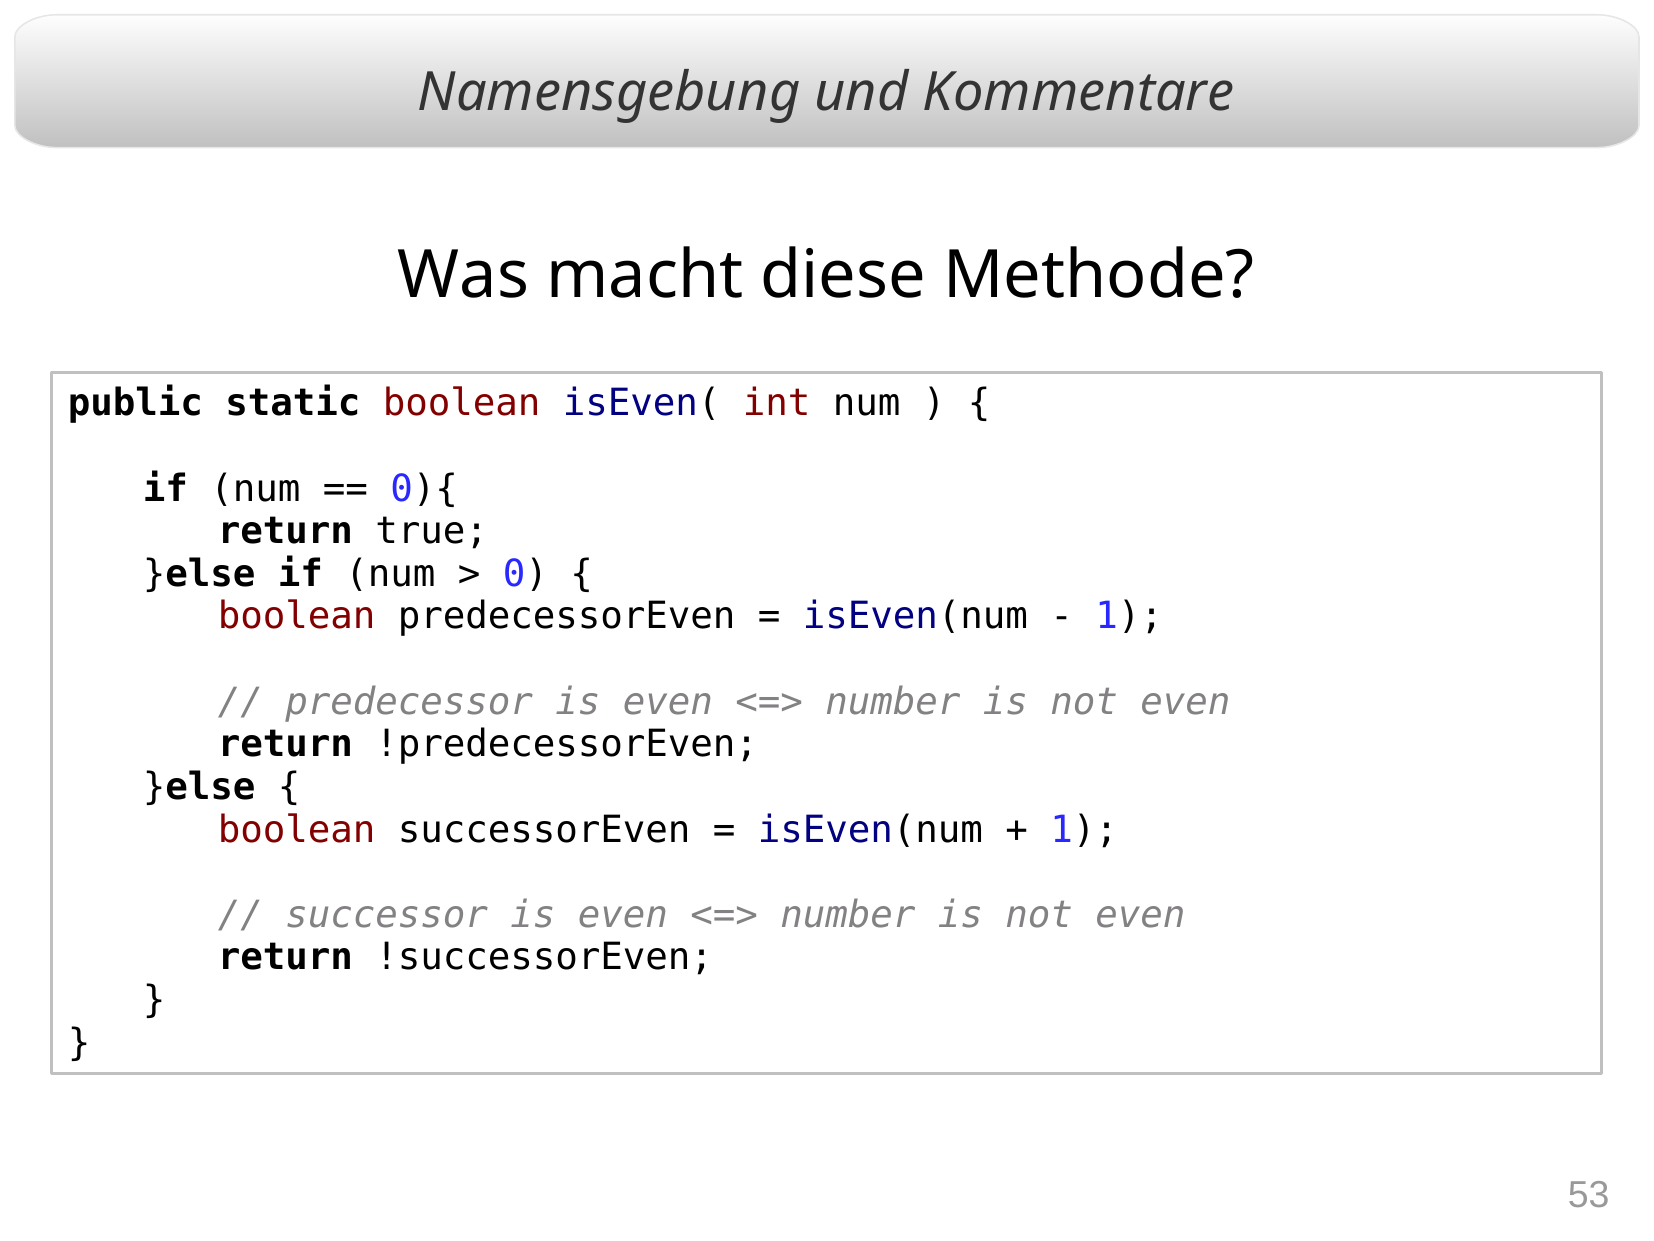

# Namensgebung und Kommentare
Was macht diese Methode?
public static boolean isEven( int num ) {
	if (num == 0){
		return true;
	}else if (num > 0) {
		boolean predecessorEven = isEven(num - 1);
		// predecessor is even <=> number is not even
		return !predecessorEven;
	}else {
		boolean successorEven = isEven(num + 1);
		// successor is even <=> number is not even
		return !successorEven;
	}
}